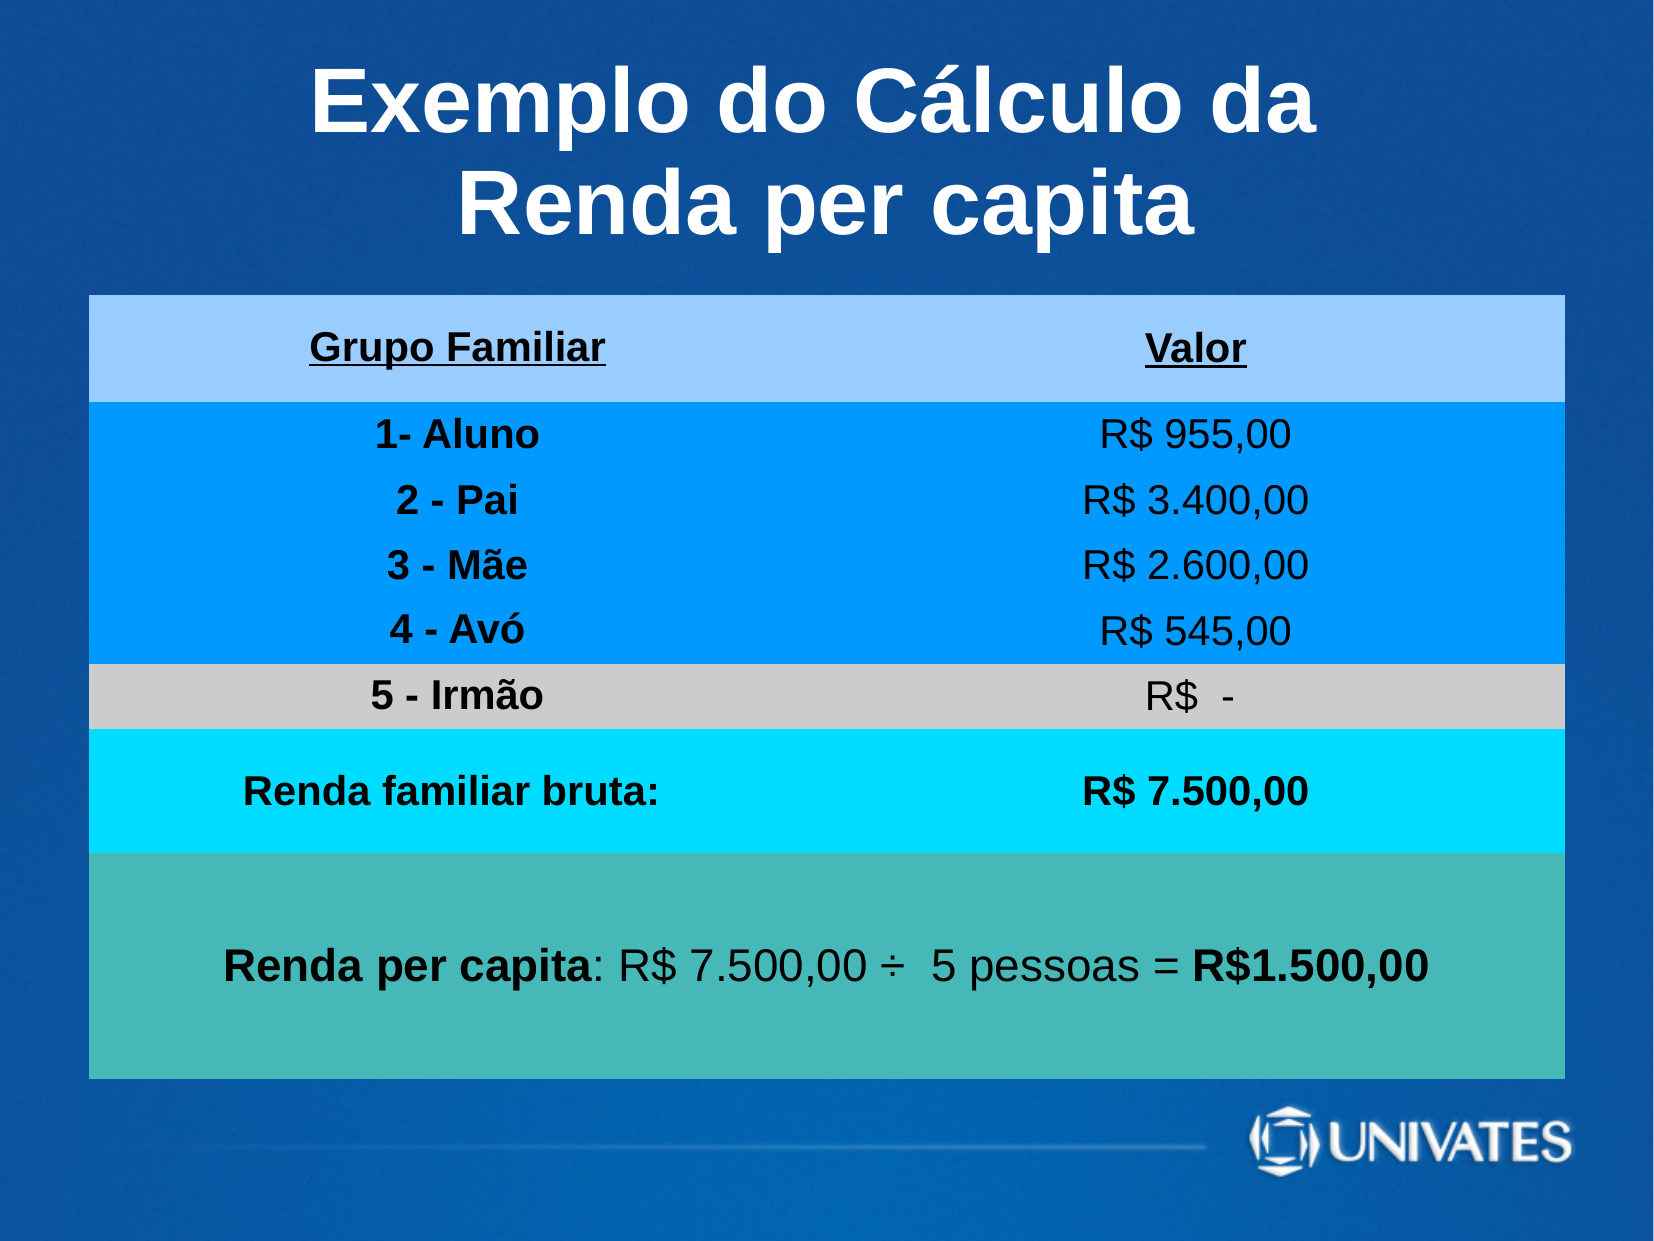

# Exemplo do Cálculo da Renda per capita
| Grupo Familiar | Valor |
| --- | --- |
| 1- Aluno | R$ 955,00 |
| 2 - Pai | R$ 3.400,00 |
| 3 - Mãe | R$ 2.600,00 |
| 4 - Avó | R$ 545,00 |
| 5 - Irmão | R$ - |
| Renda familiar bruta: | R$ 7.500,00 |
| Renda per capita: R$ 7.500,00 ÷ 5 pessoas = R$1.500,00 | |